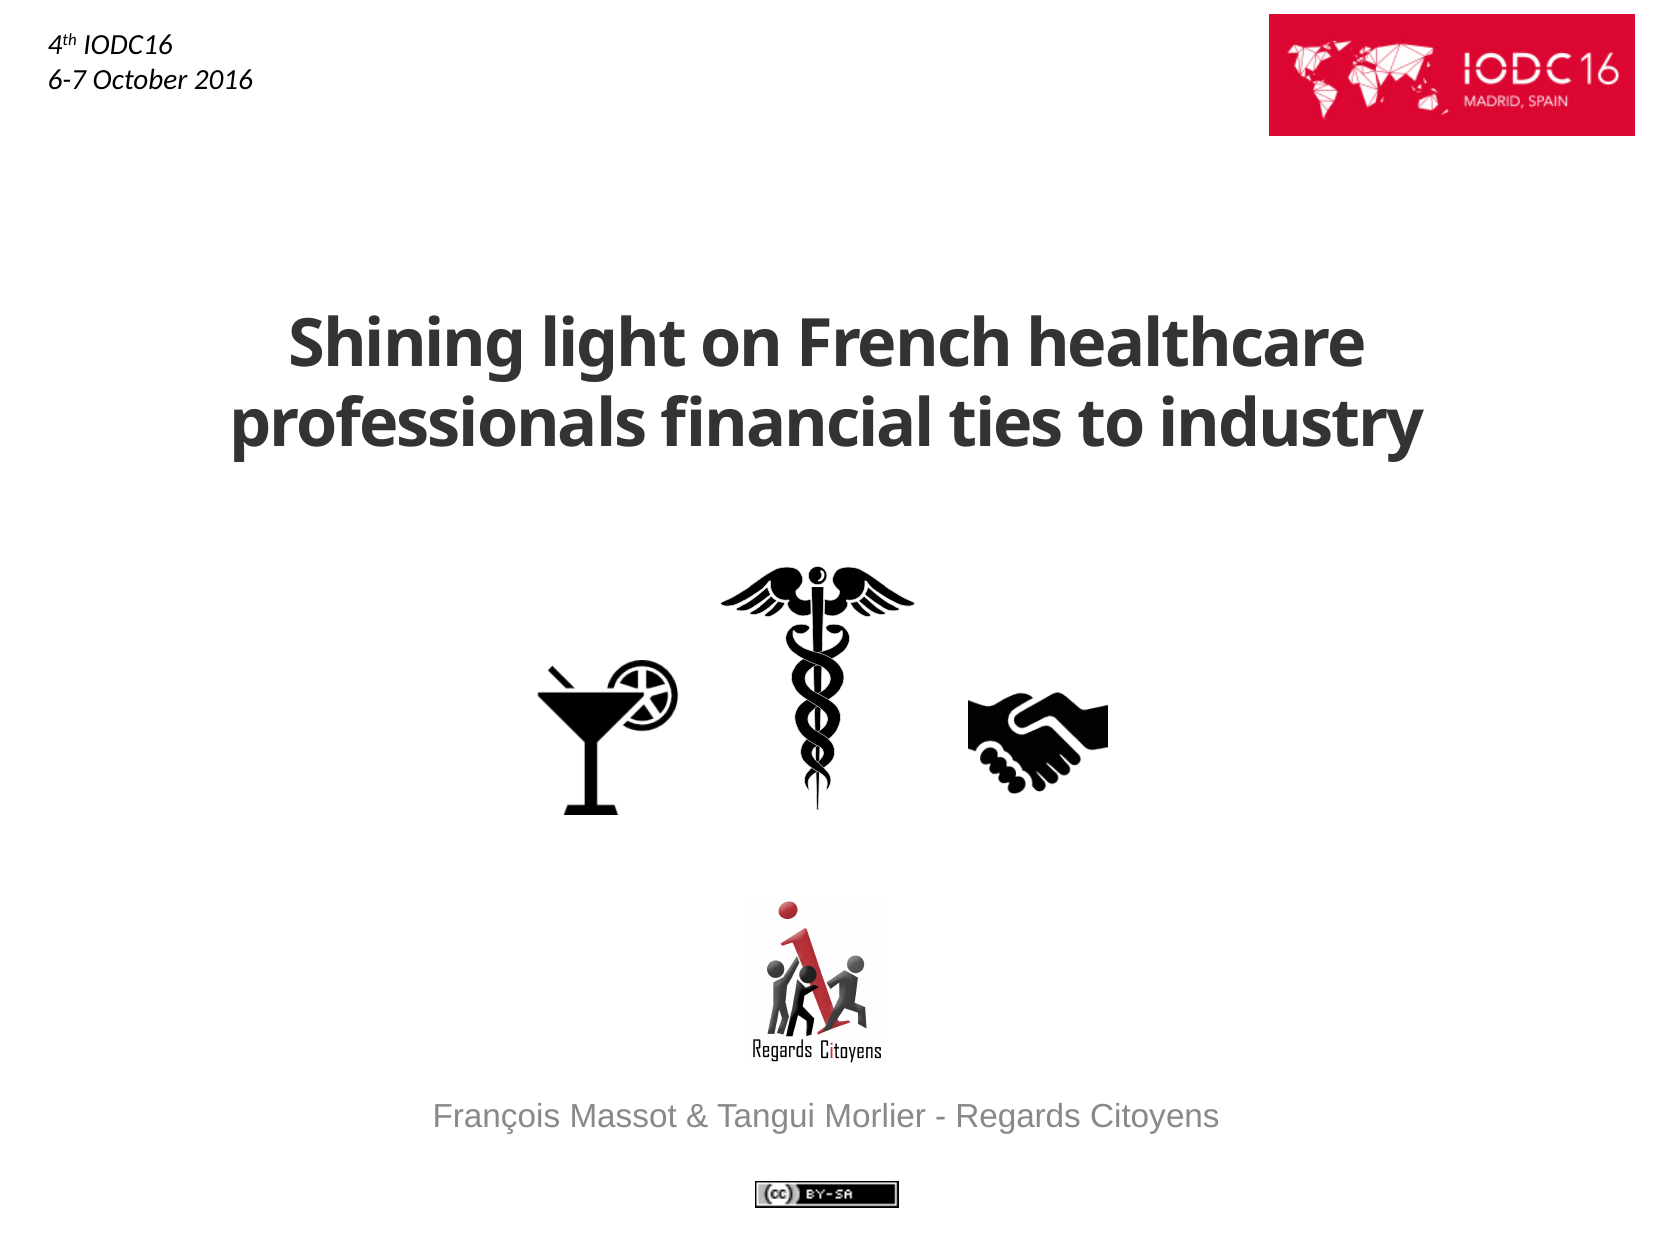

4th IODC16
6-7 October 2016
# Shining light on French healthcare professionals financial ties to industry
François Massot & Tangui Morlier - Regards Citoyens